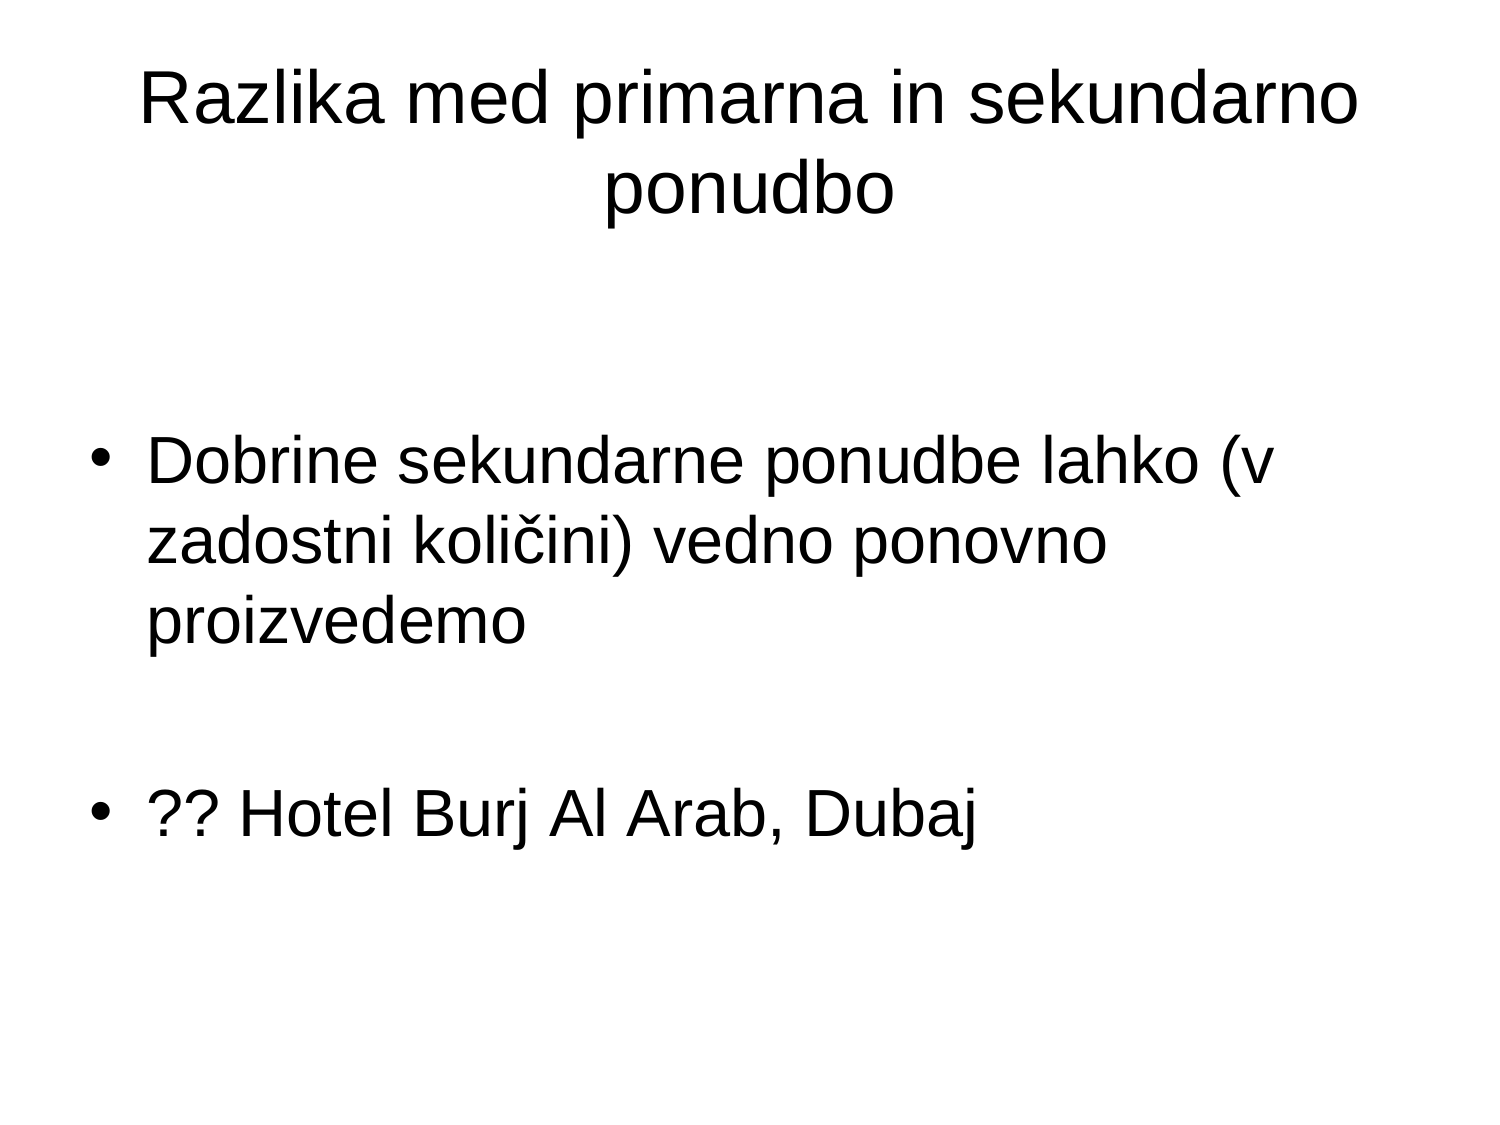

# Razlika med primarna in sekundarno ponudbo
Dobrine sekundarne ponudbe lahko (v zadostni količini) vedno ponovno proizvedemo
?? Hotel Burj Al Arab, Dubaj